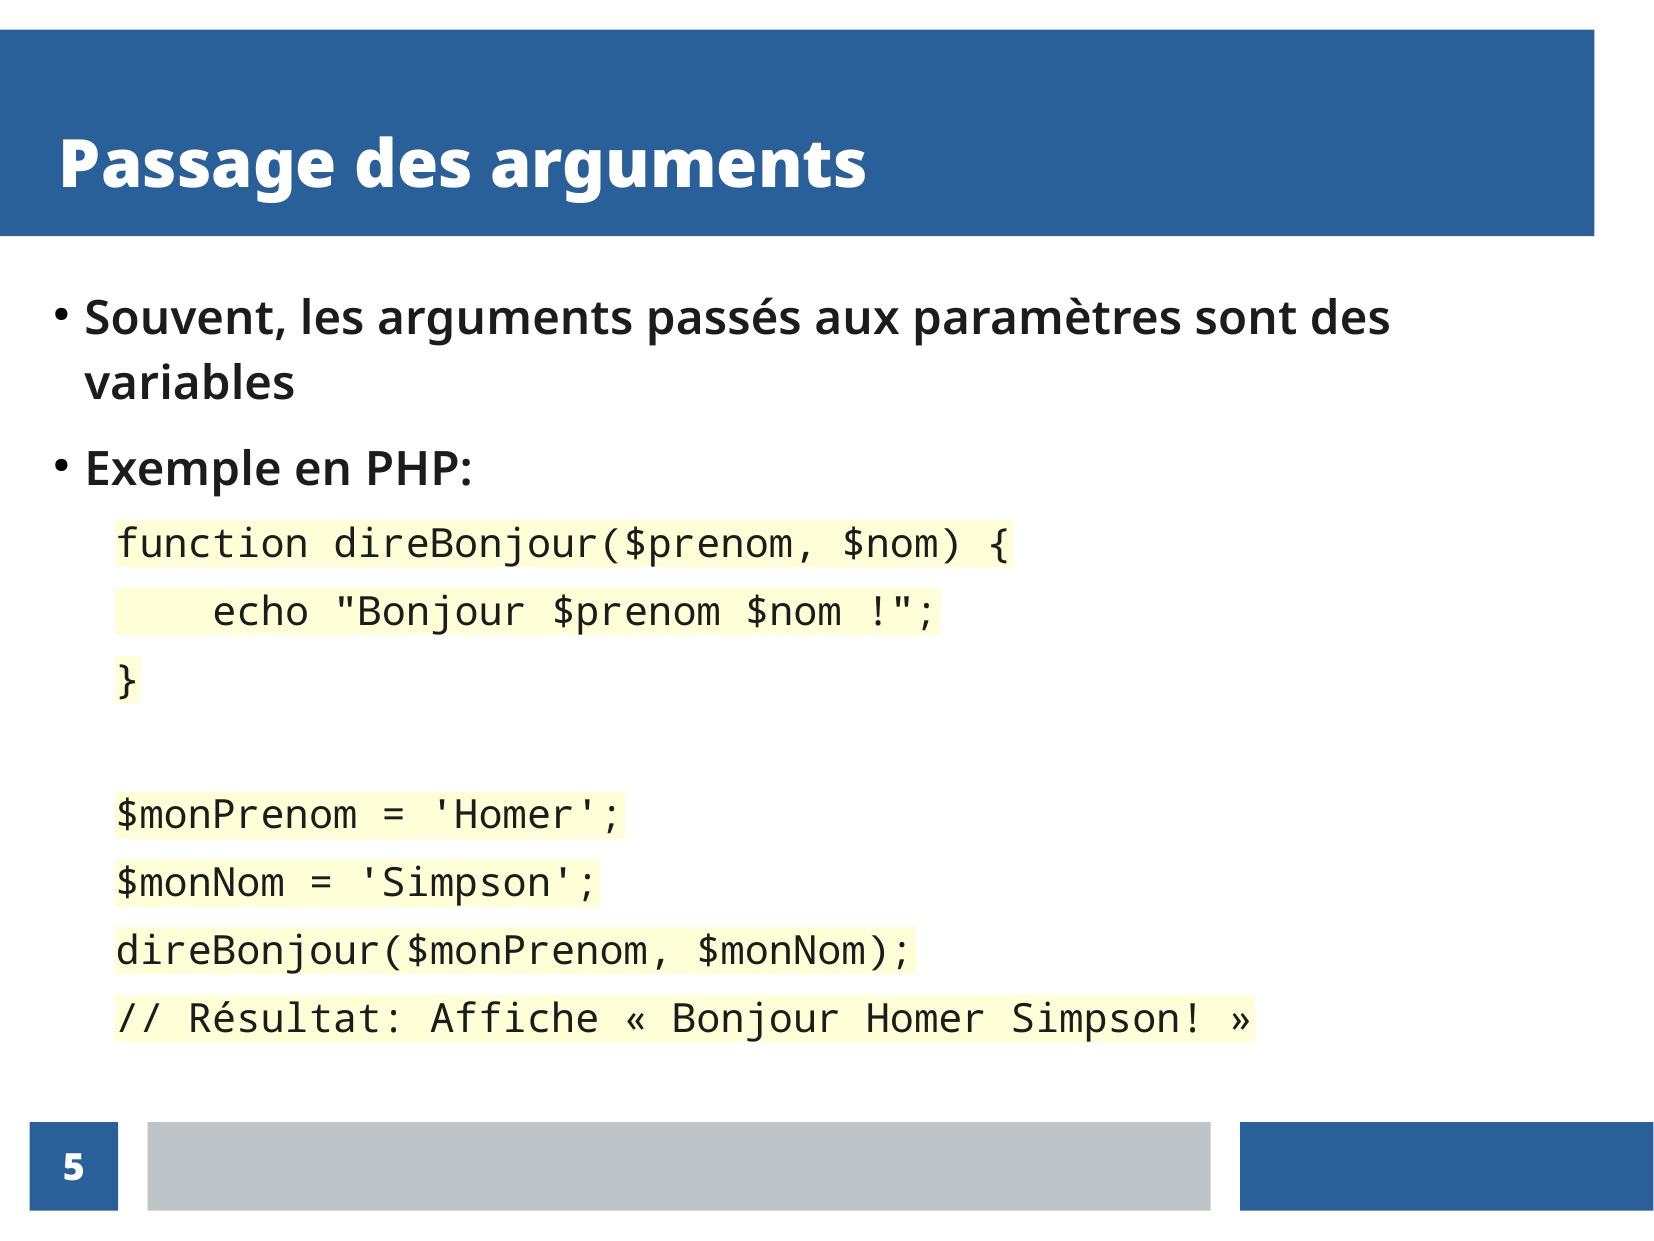

# Passage des arguments
Souvent, les arguments passés aux paramètres sont des variables
Exemple en PHP:
function direBonjour($prenom, $nom) {
 echo "Bonjour $prenom $nom !";
}
$monPrenom = 'Homer';
$monNom = 'Simpson';
direBonjour($monPrenom, $monNom);
// Résultat: Affiche « Bonjour Homer Simpson! »
5